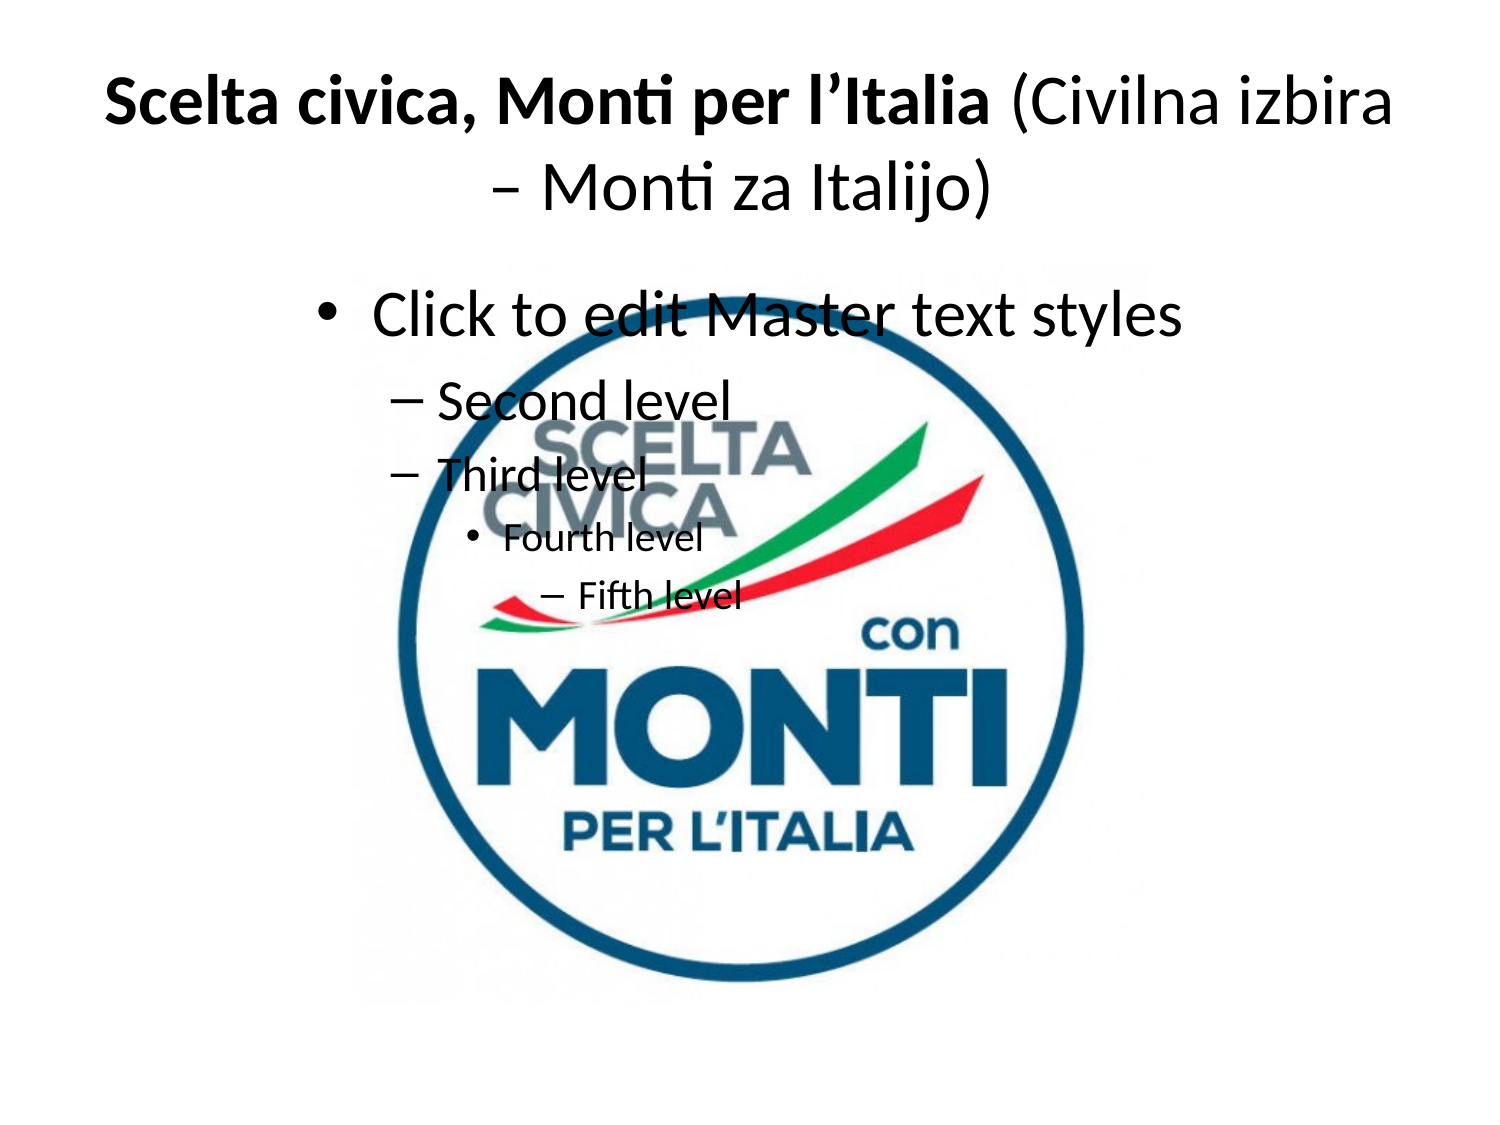

# Scelta civica, Monti per l’Italia (Civilna izbira – Monti za Italijo)
Click to edit Master text styles
Second level
Third level
Fourth level
Fifth level